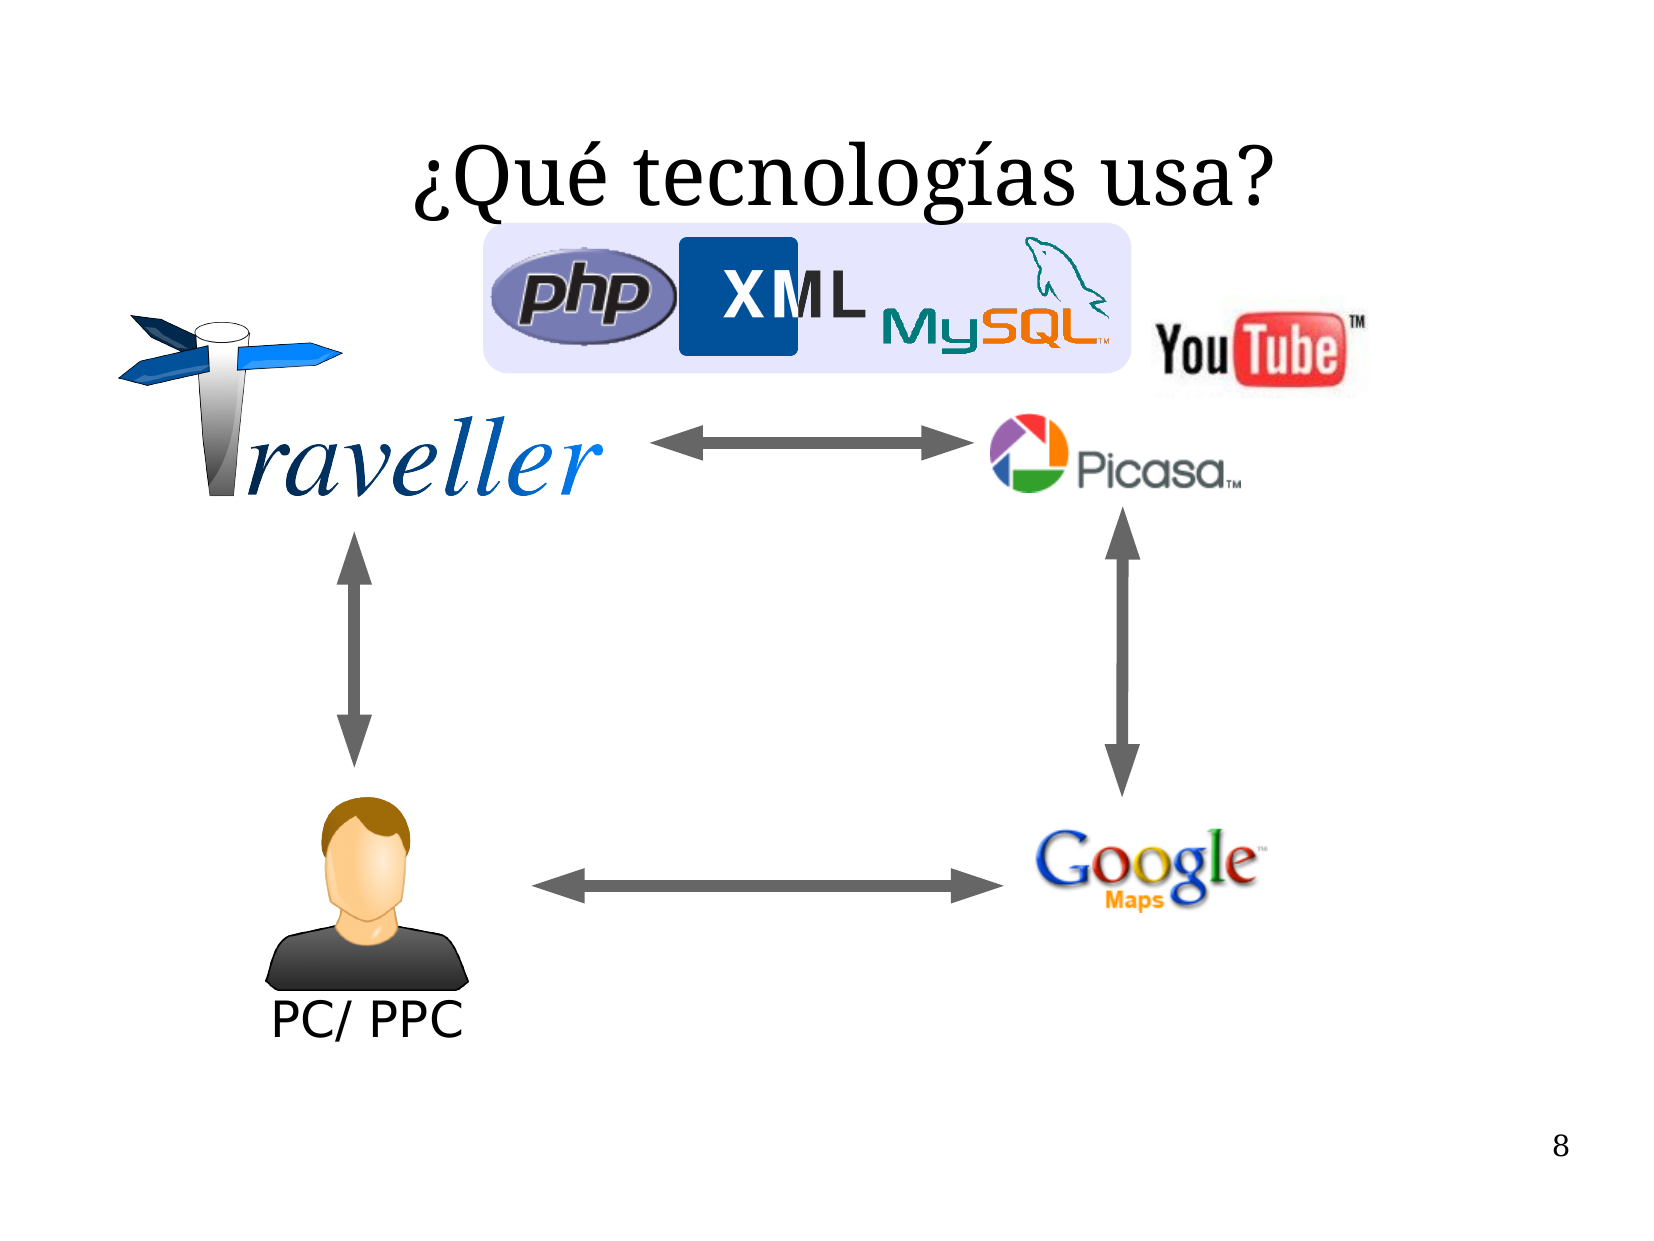

# ¿Qué tecnologías usa?
PC/ PPC
8